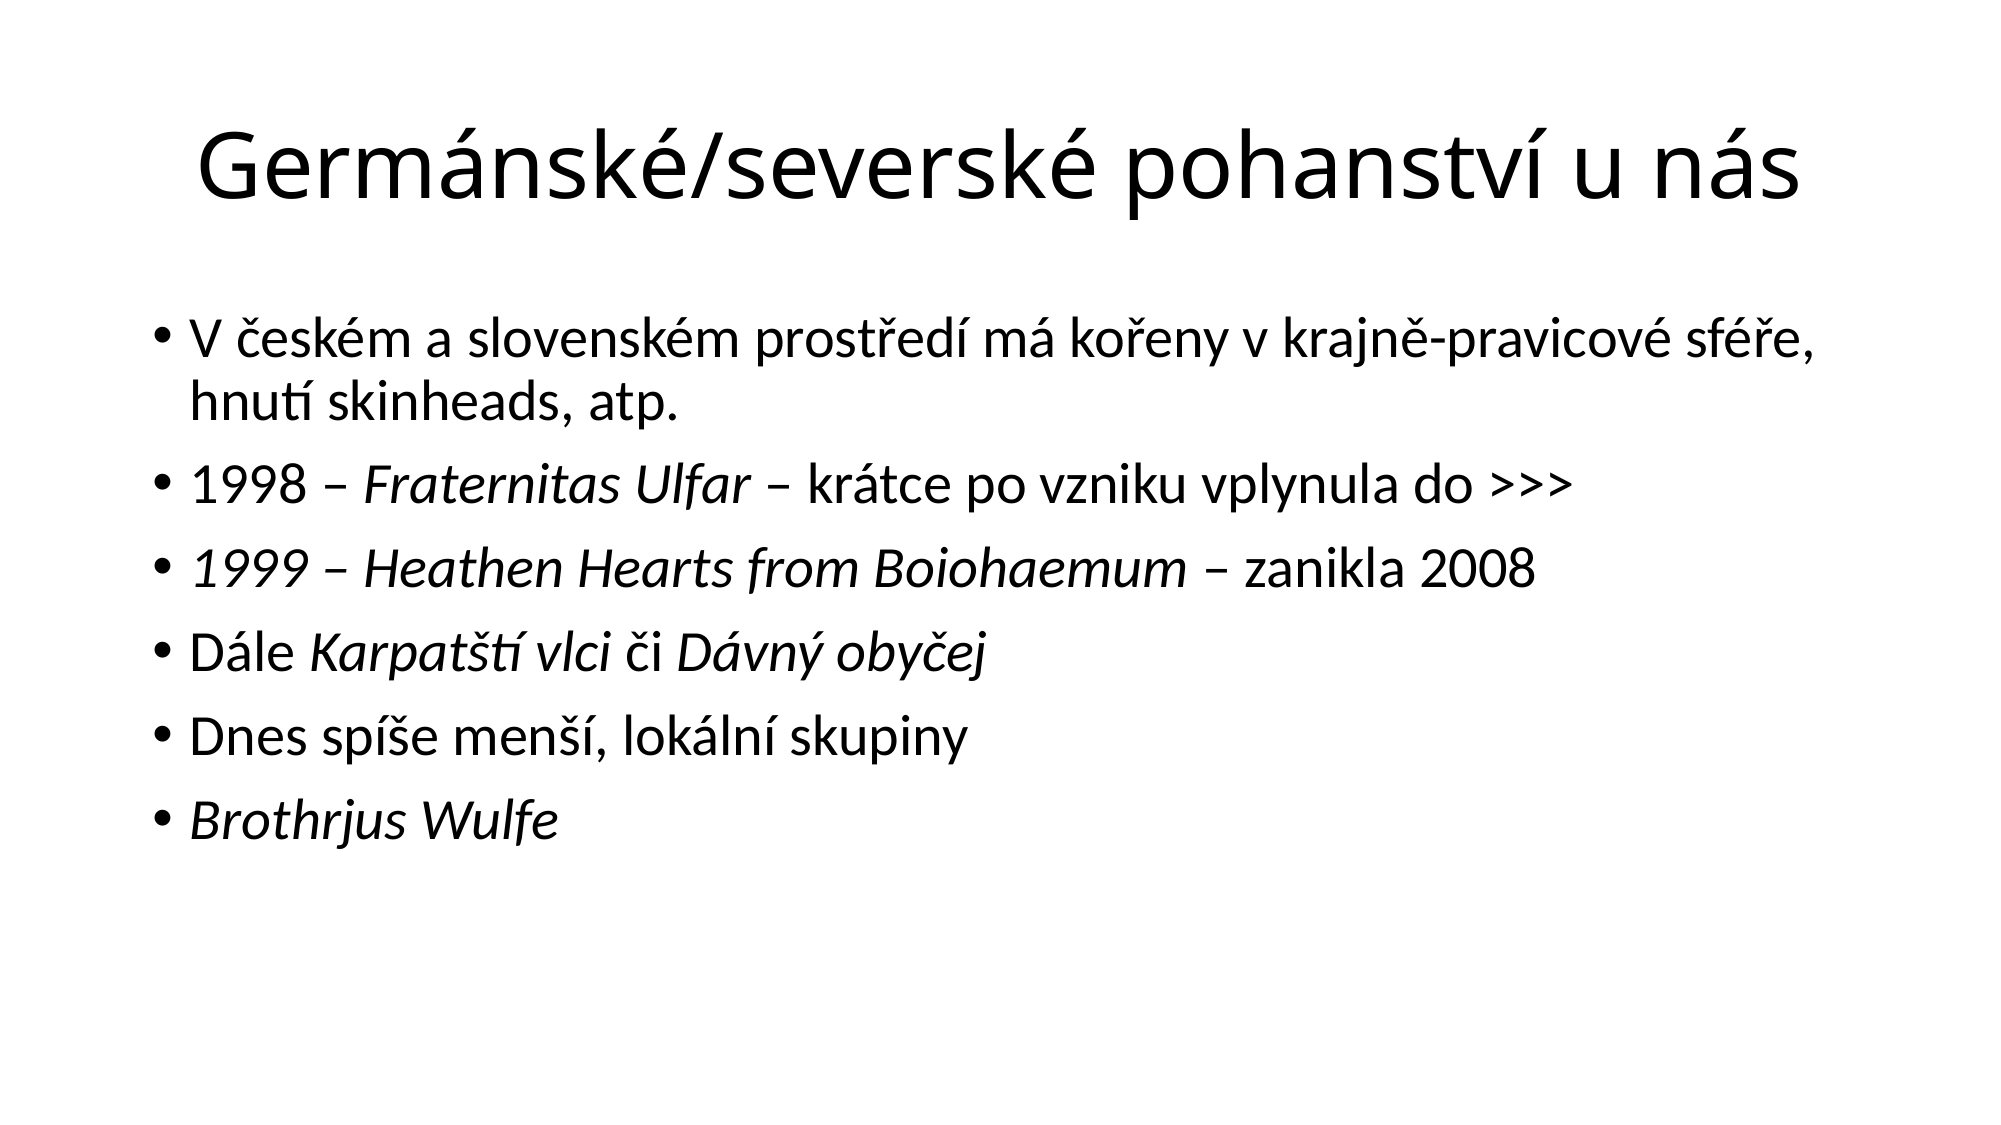

# Germánské/severské pohanství u nás
V českém a slovenském prostředí má kořeny v krajně-pravicové sféře, hnutí skinheads, atp.
1998 – Fraternitas Ulfar – krátce po vzniku vplynula do >>>
1999 – Heathen Hearts from Boiohaemum – zanikla 2008
Dále Karpatští vlci či Dávný obyčej
Dnes spíše menší, lokální skupiny
Brothrjus Wulfe